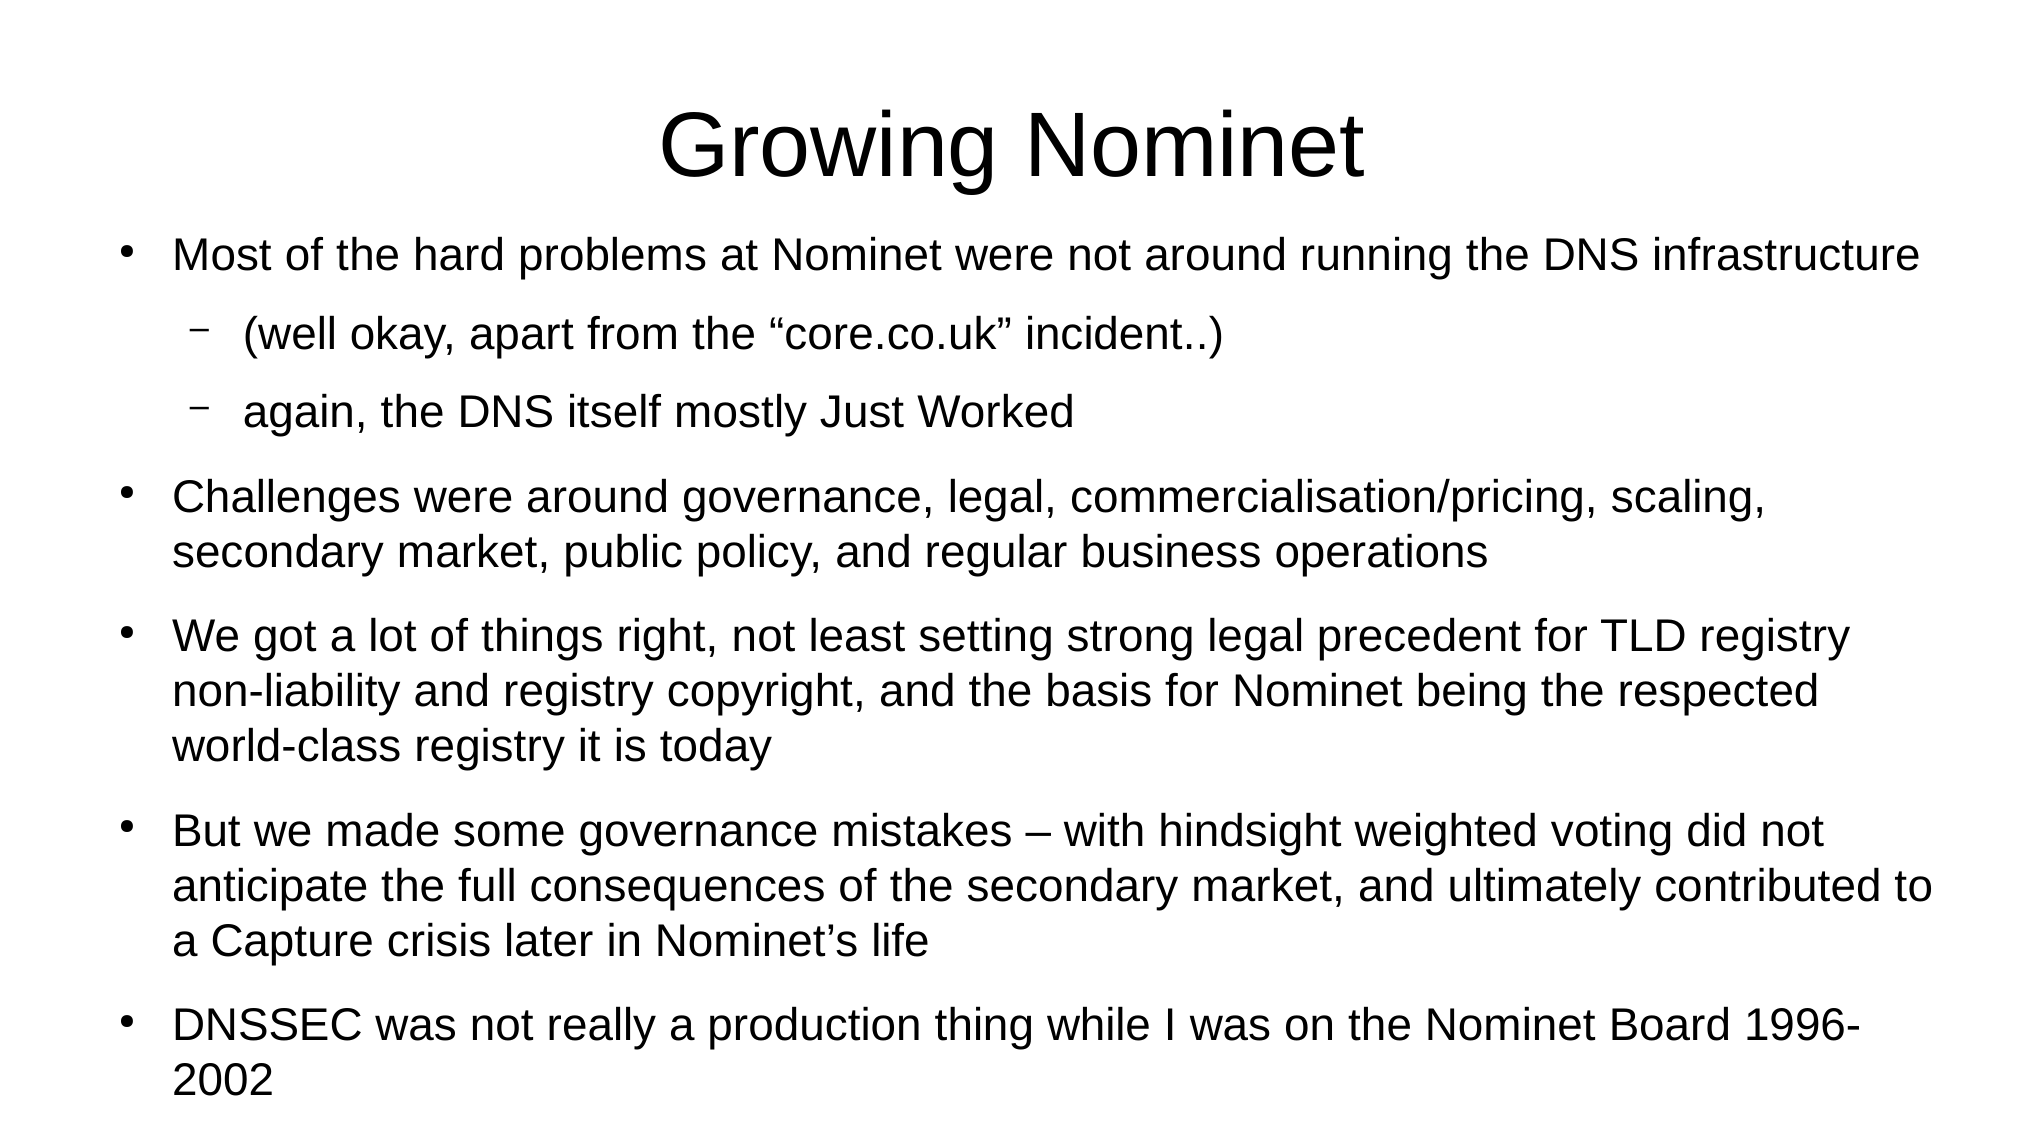

# Growing Nominet
Most of the hard problems at Nominet were not around running the DNS infrastructure
(well okay, apart from the “core.co.uk” incident..)
again, the DNS itself mostly Just Worked
Challenges were around governance, legal, commercialisation/pricing, scaling, secondary market, public policy, and regular business operations
We got a lot of things right, not least setting strong legal precedent for TLD registry non-liability and registry copyright, and the basis for Nominet being the respected world-class registry it is today
But we made some governance mistakes – with hindsight weighted voting did not anticipate the full consequences of the secondary market, and ultimately contributed to a Capture crisis later in Nominet’s life
DNSSEC was not really a production thing while I was on the Nominet Board 1996-2002